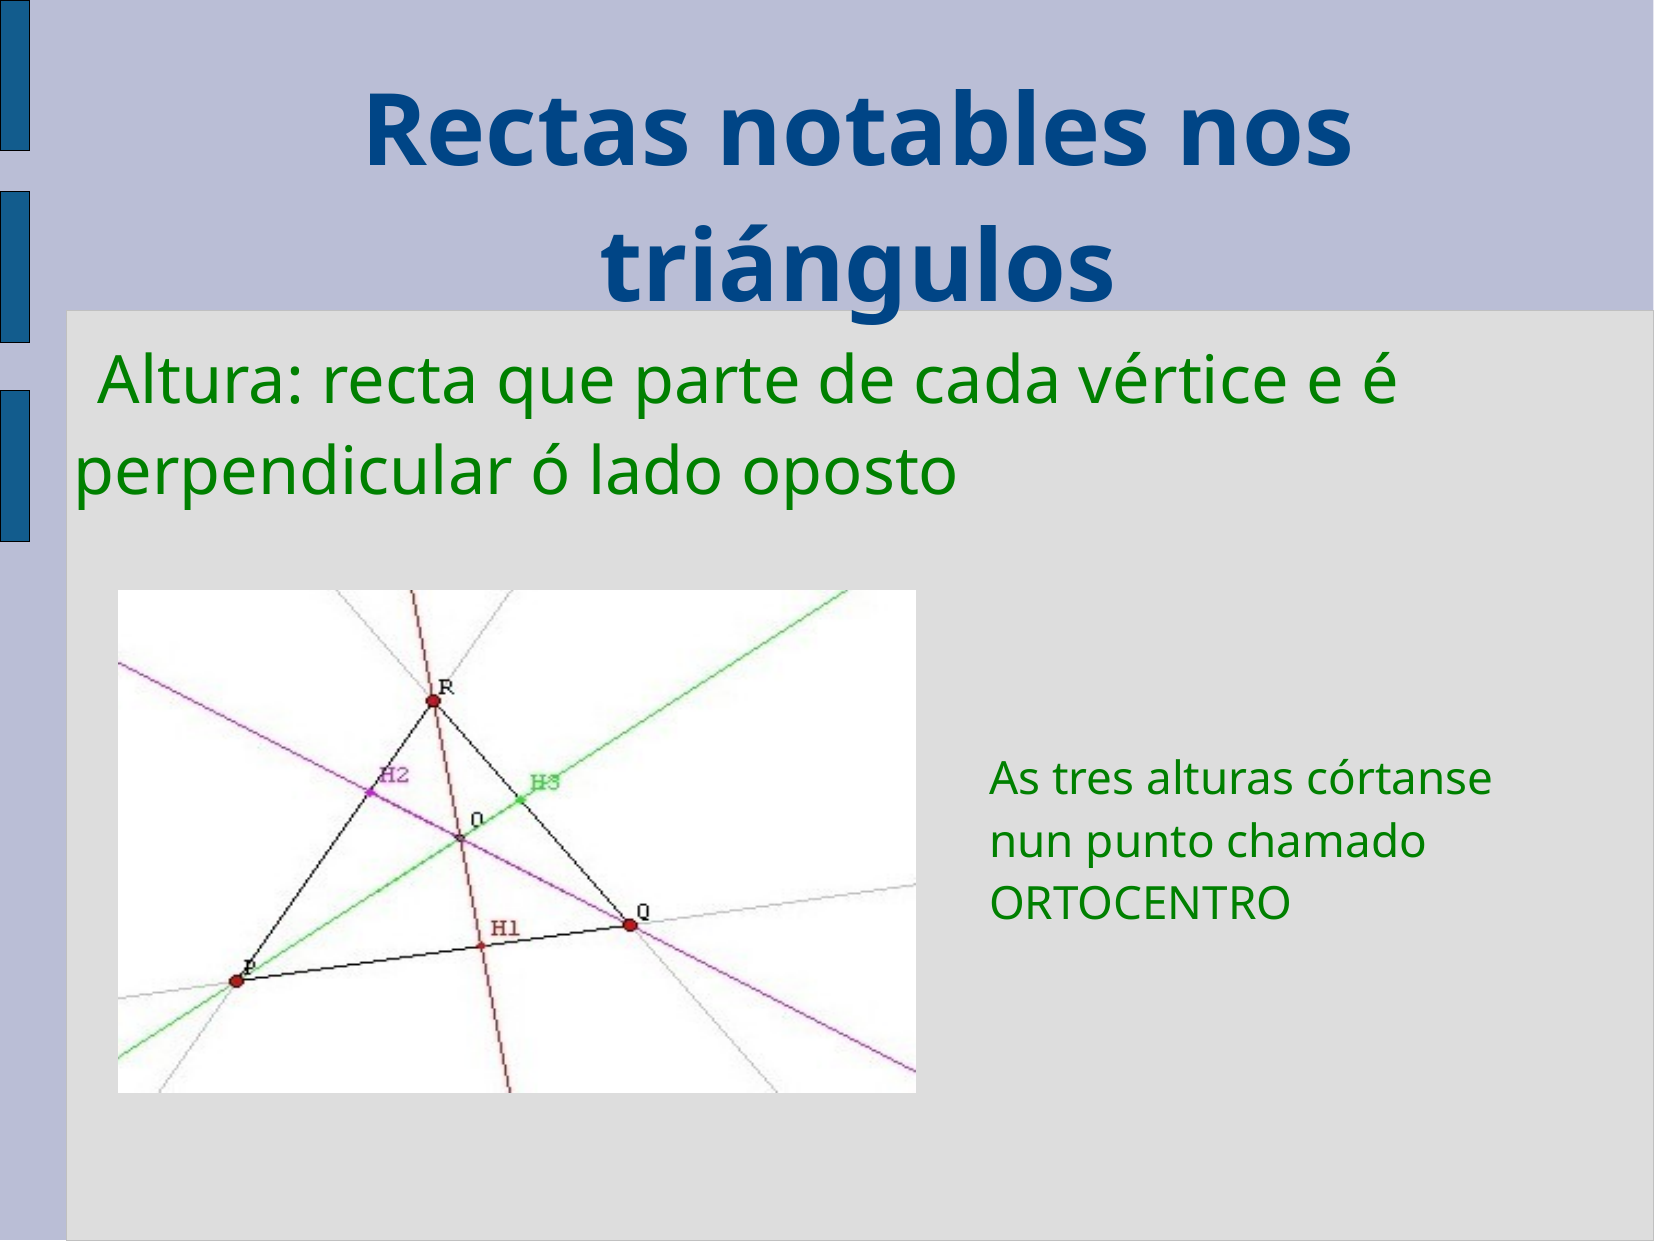

# Rectas notables nos triángulos
Altura: recta que parte de cada vértice e é perpendicular ó lado oposto
As tres alturas córtanse nun punto chamado ORTOCENTRO